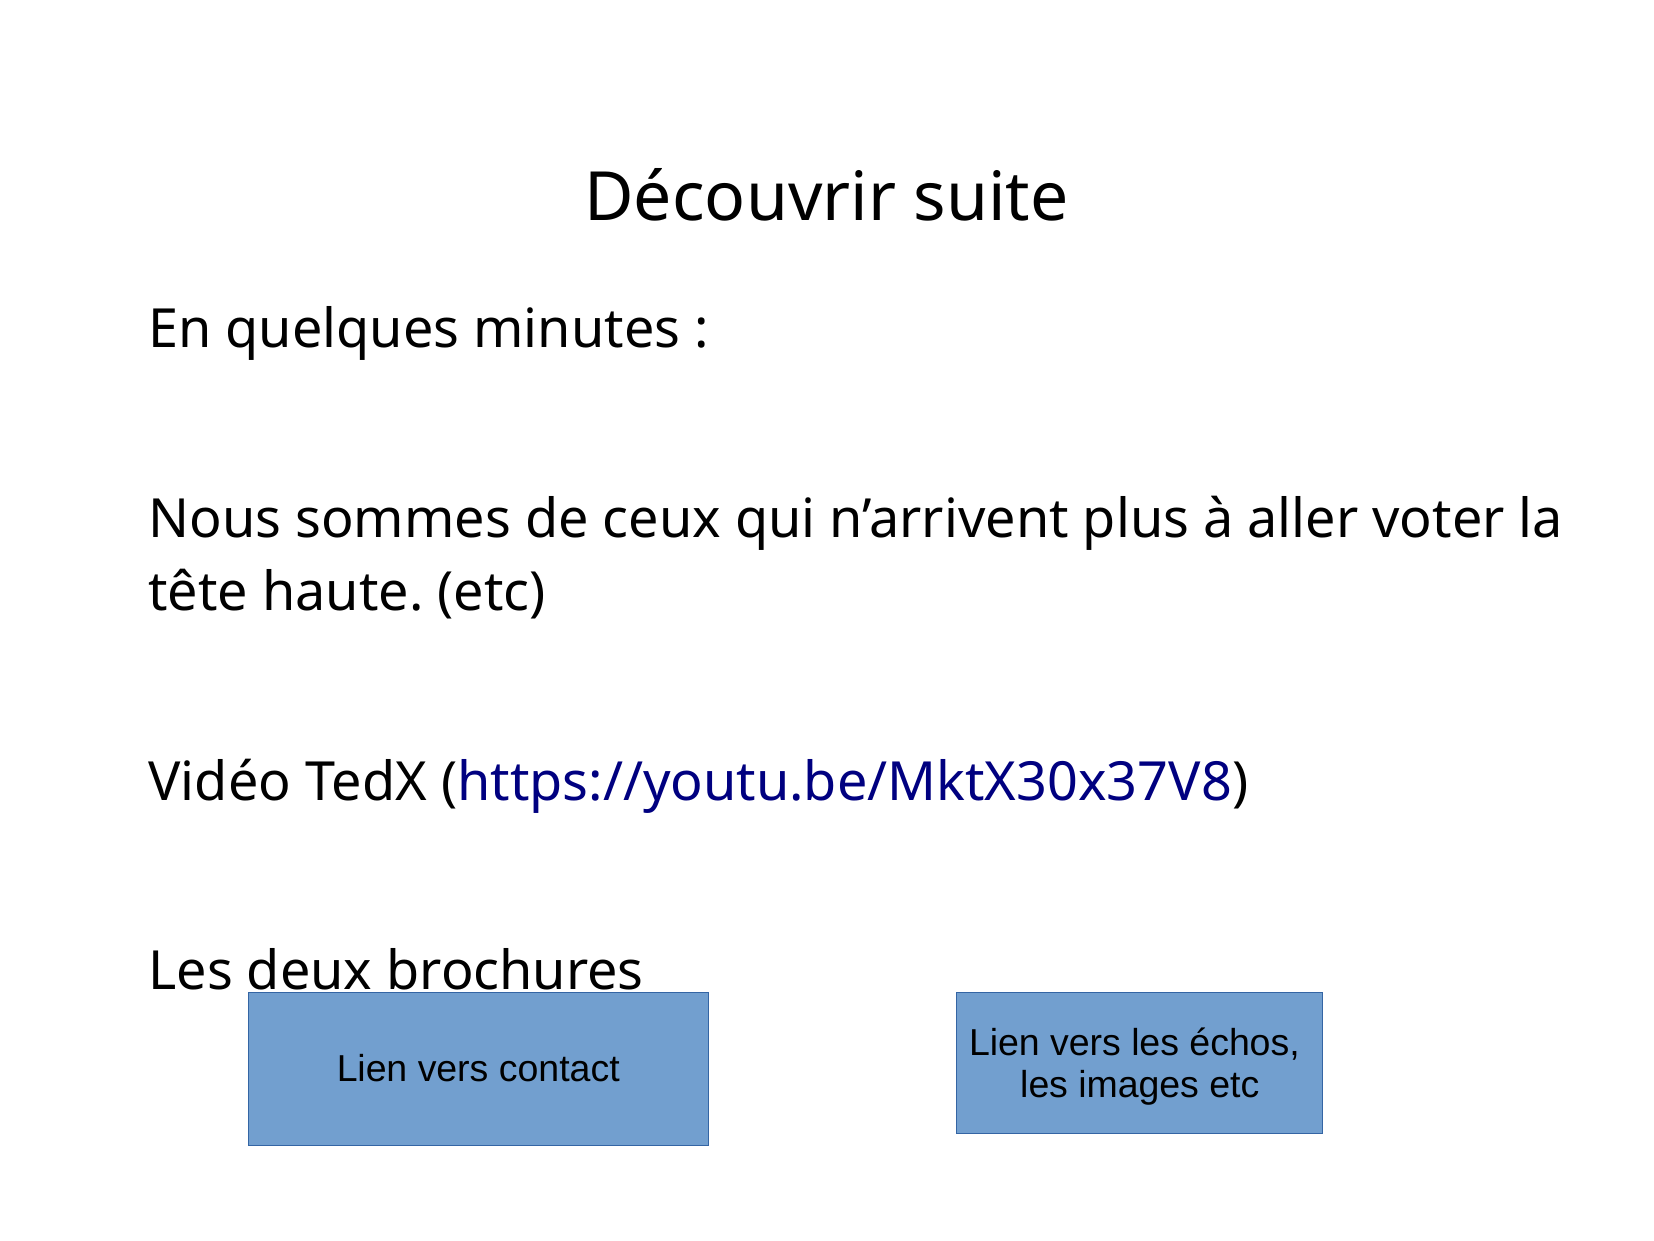

# Découvrir suite
En quelques minutes :
Nous sommes de ceux qui n’arrivent plus à aller voter la tête haute. (etc)
Vidéo TedX (https://youtu.be/MktX30x37V8)
Les deux brochures
Lien vers contact
Lien vers les échos,
les images etc